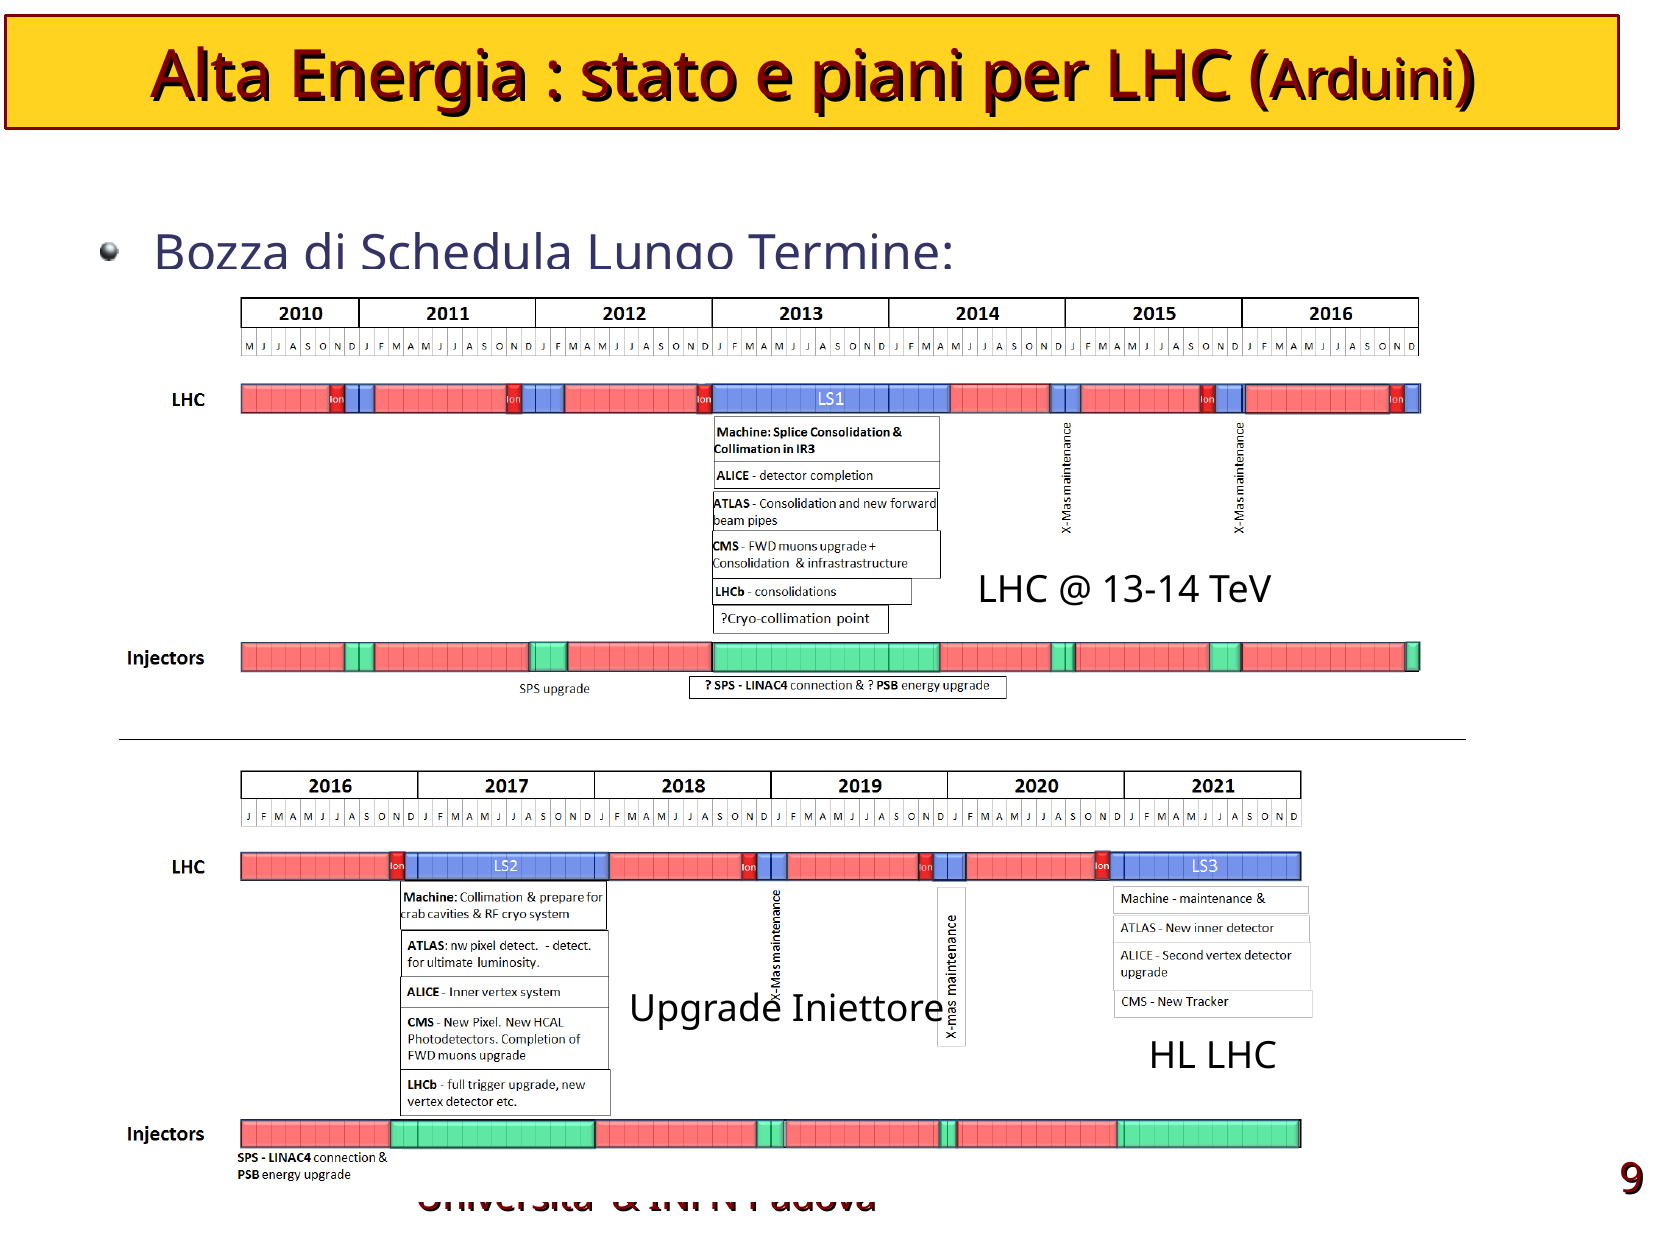

# Alta Energia : stato e piani per LHC (Arduini)
Bozza di Schedula Lungo Termine:
LHC @ 13-14 TeV
Upgrade Iniettore
HL LHC